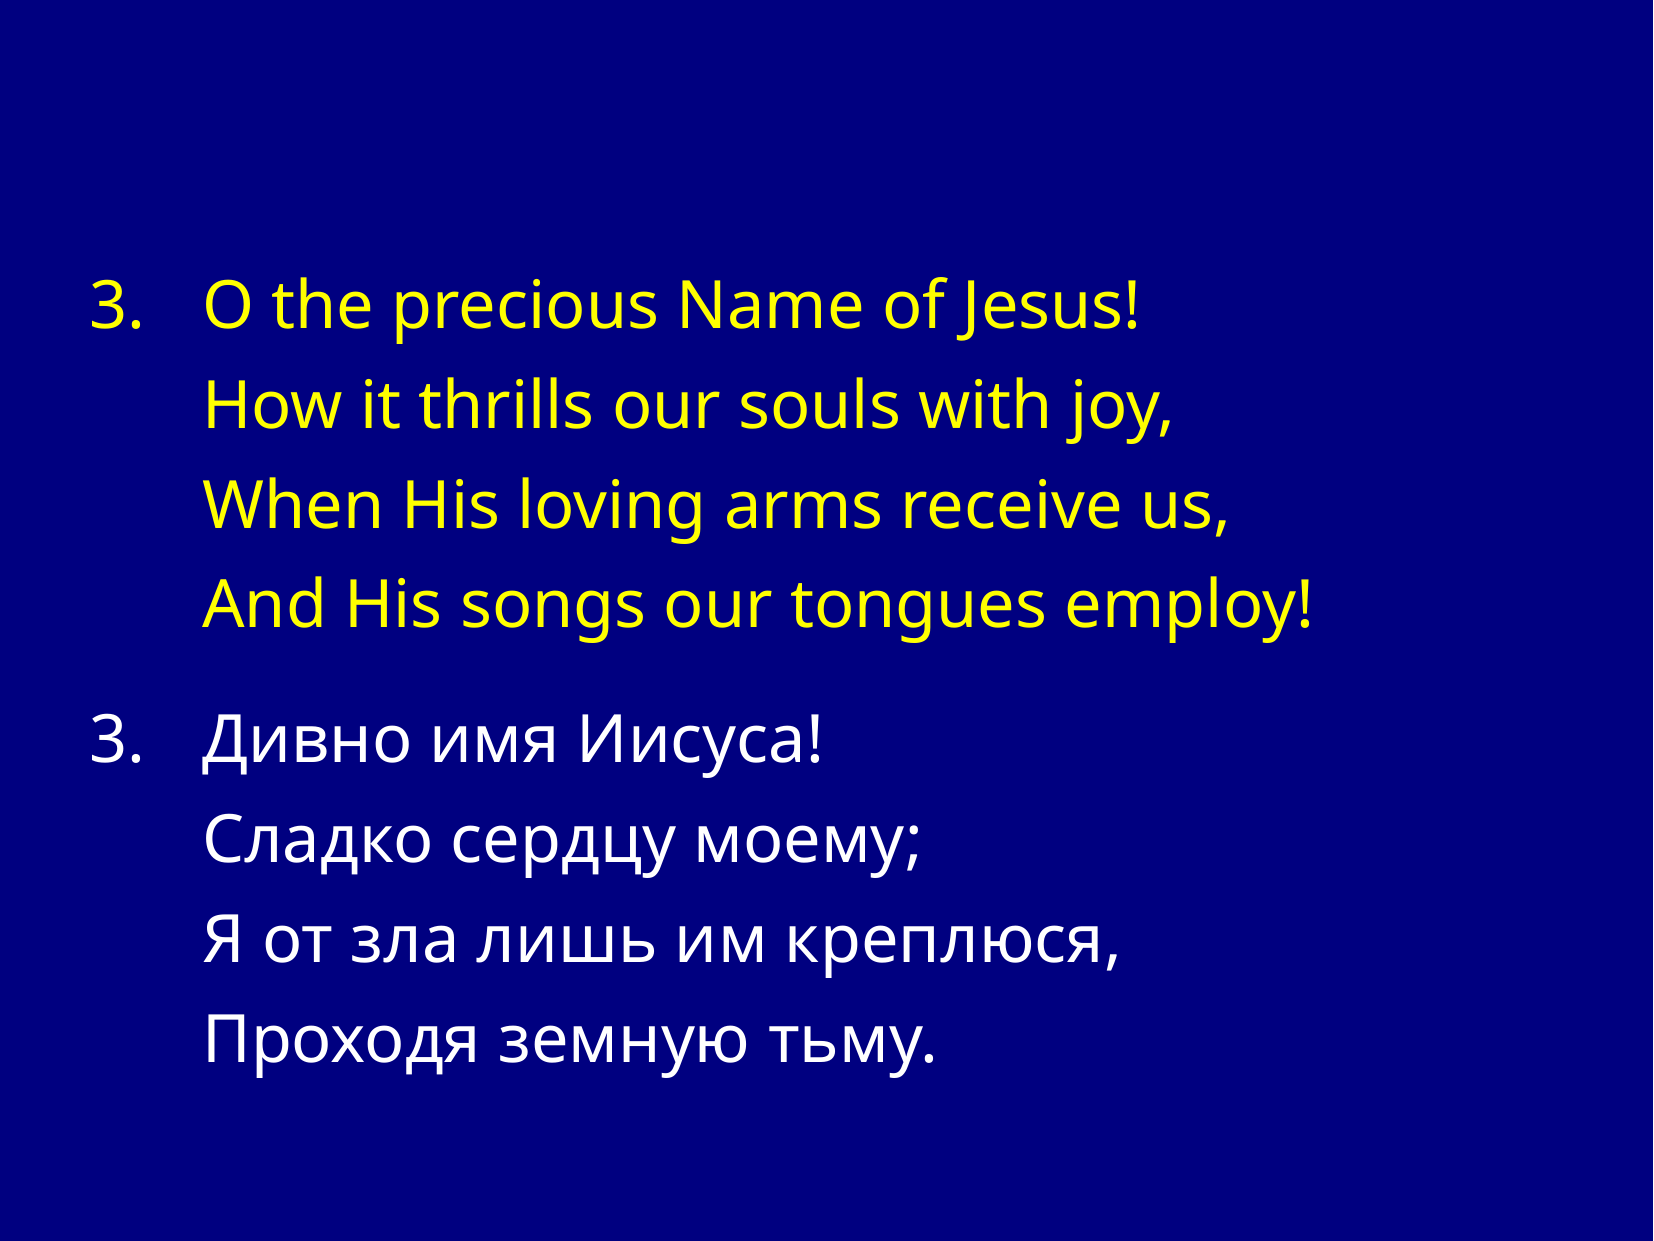

3.	O the precious Name of Jesus!
	How it thrills our souls with joy,
	When His loving arms receive us,
	And His songs our tongues employ!
3.	Дивно имя Иисуса!
	Сладко сердцу моему;
	Я от зла лишь им креплюся,
	Проходя земную тьму.